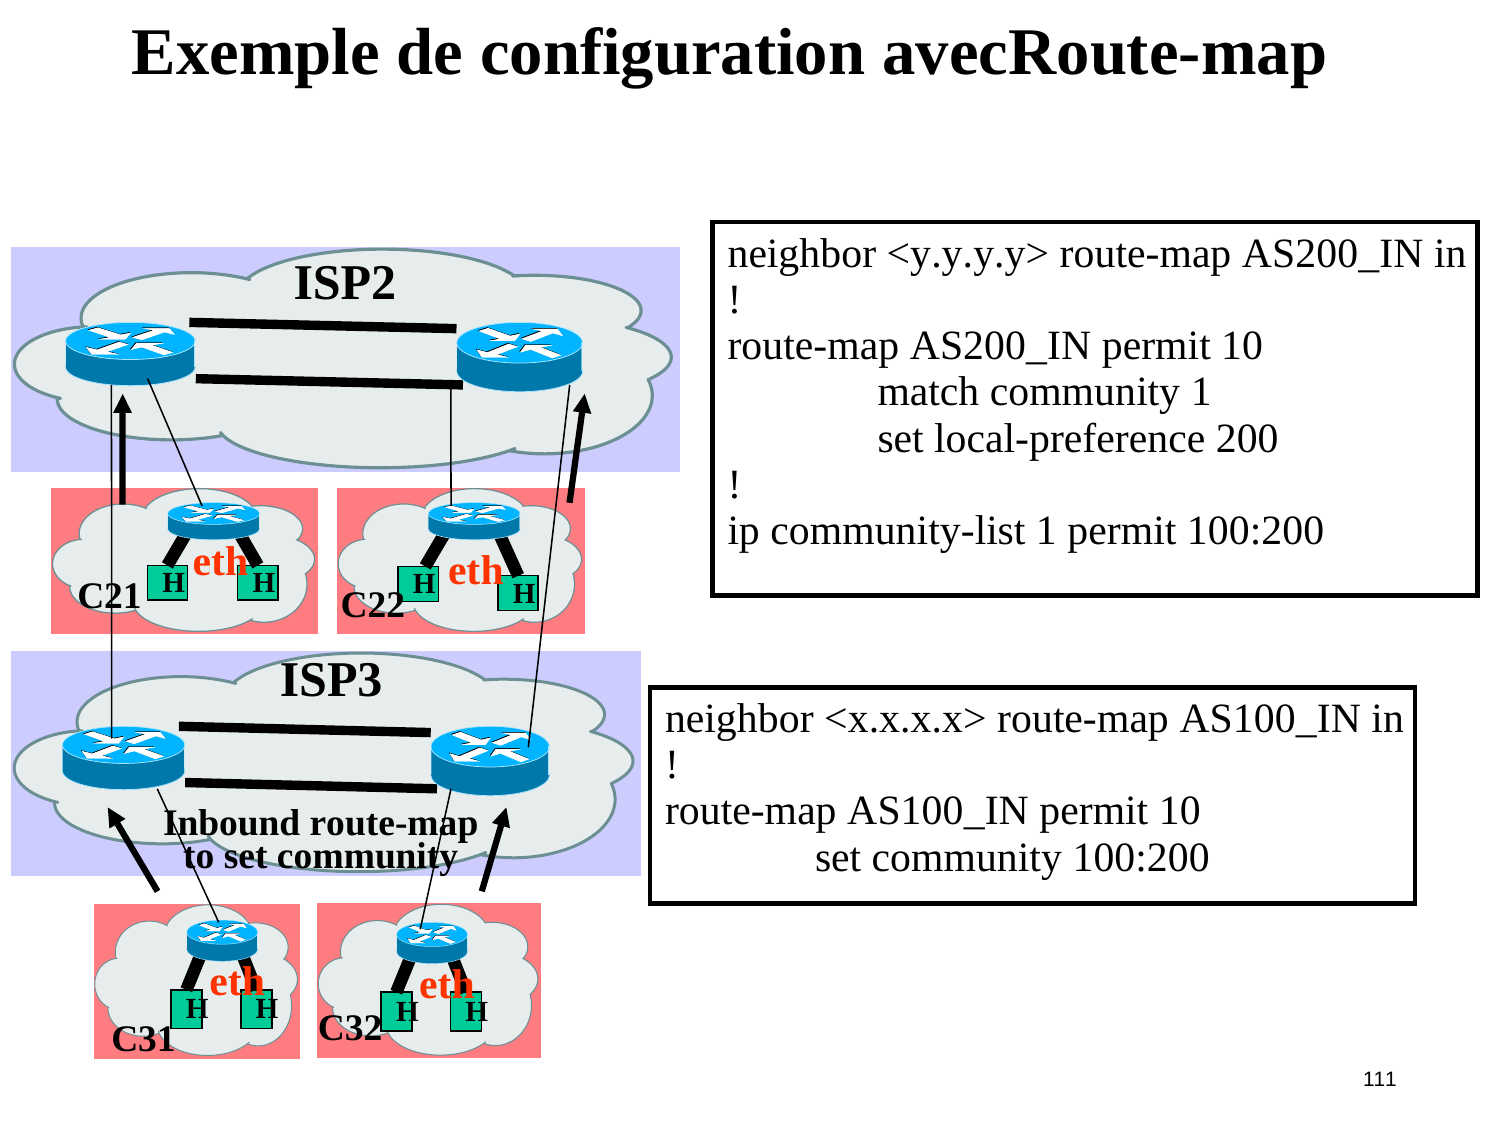

Exemple de configuration avecRoute-map
neighbor <y.y.y.y> route-map AS200_IN in
!
route-map AS200_IN permit 10
	match community 1
	set local-preference 200
!
ip community-list 1 permit 100:200
ISP2
eth
eth
H
H
H
H
C21
C22
ISP3
neighbor <x.x.x.x> route-map AS100_IN in
!
route-map AS100_IN permit 10
	set community 100:200
Inbound route-map
to set community
eth
eth
H
H
H
H
C32
C31